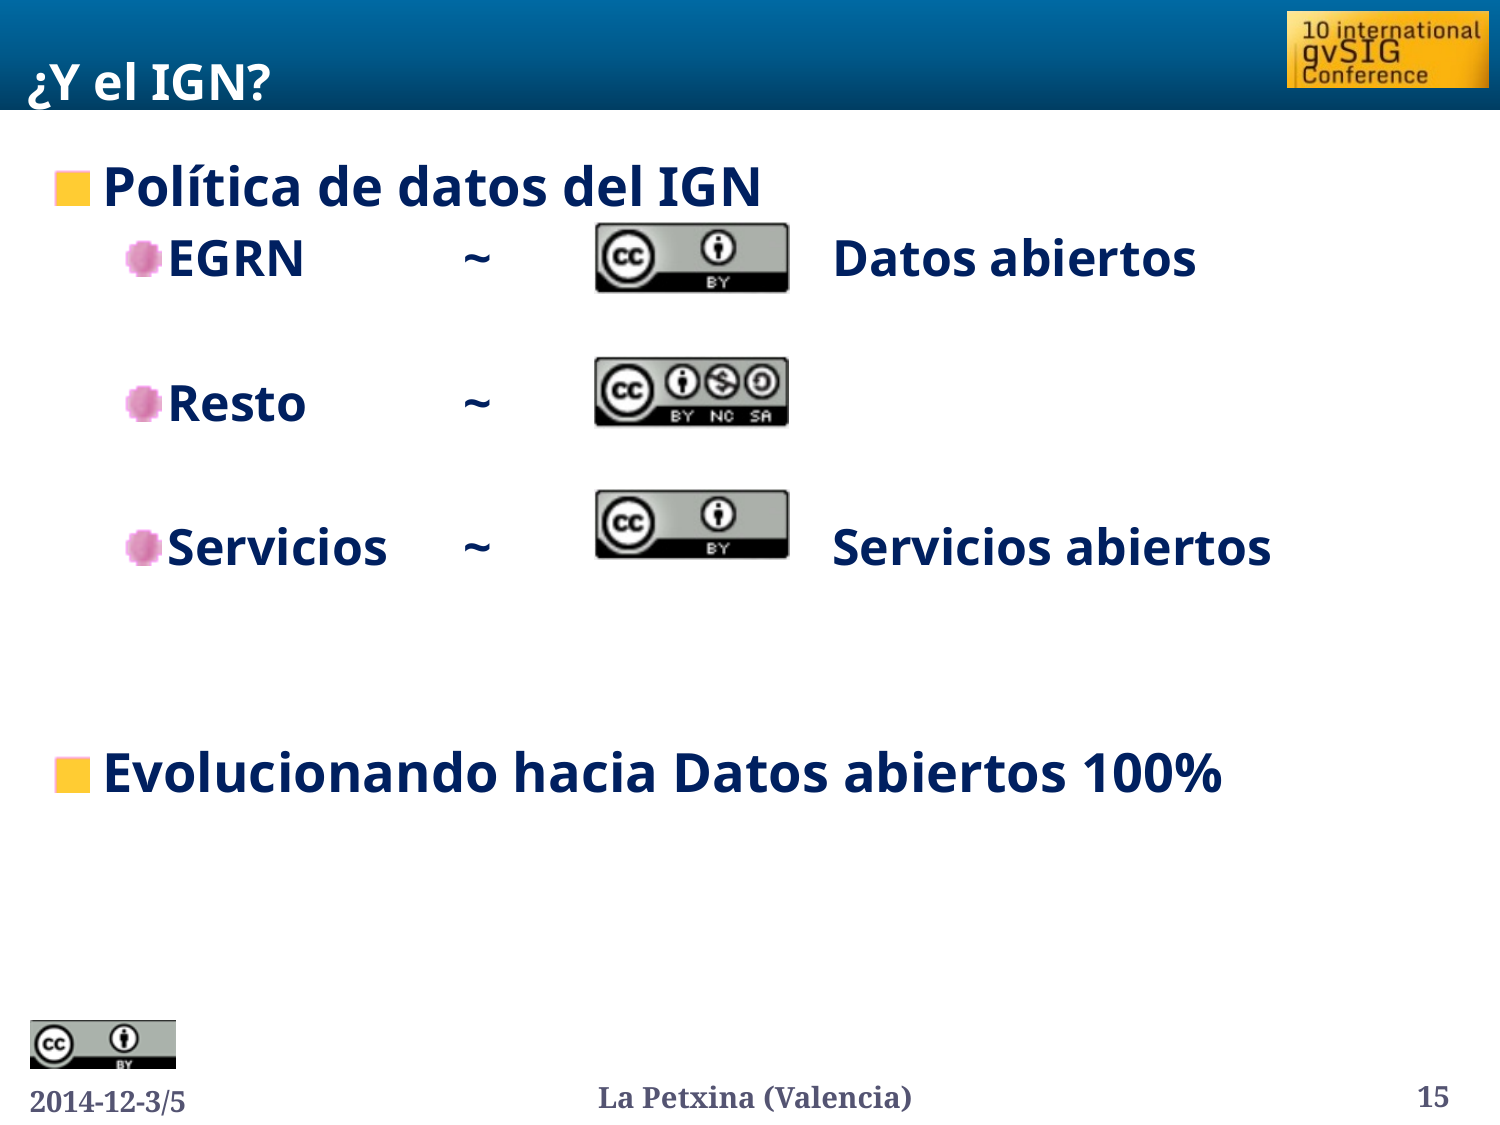

# ¿Y el IGN?
Política de datos del IGN
EGRN 		~					Datos abiertos
Resto			~
Servicios		~					Servicios abiertos
Evolucionando hacia Datos abiertos 100%